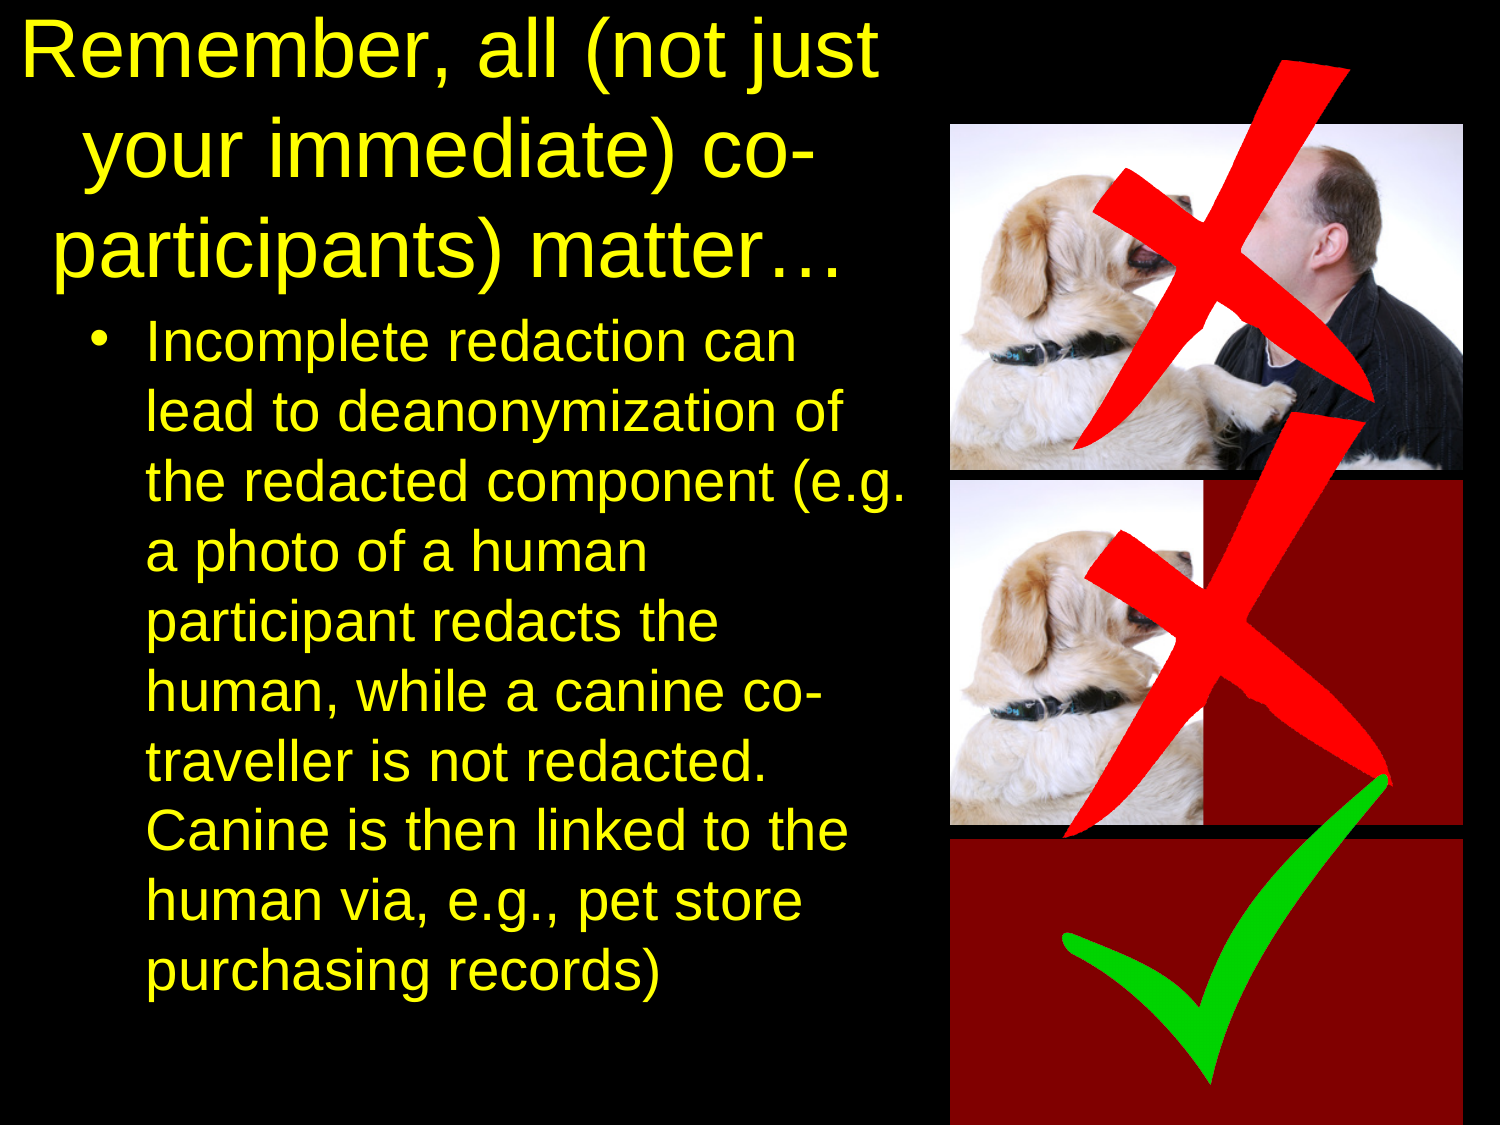

# Remember, all (not just your immediate) co-participants) matter…
Incomplete redaction can lead to deanonymization of the redacted component (e.g. a photo of a human participant redacts the human, while a canine co-traveller is not redacted. Canine is then linked to the human via, e.g., pet store purchasing records)